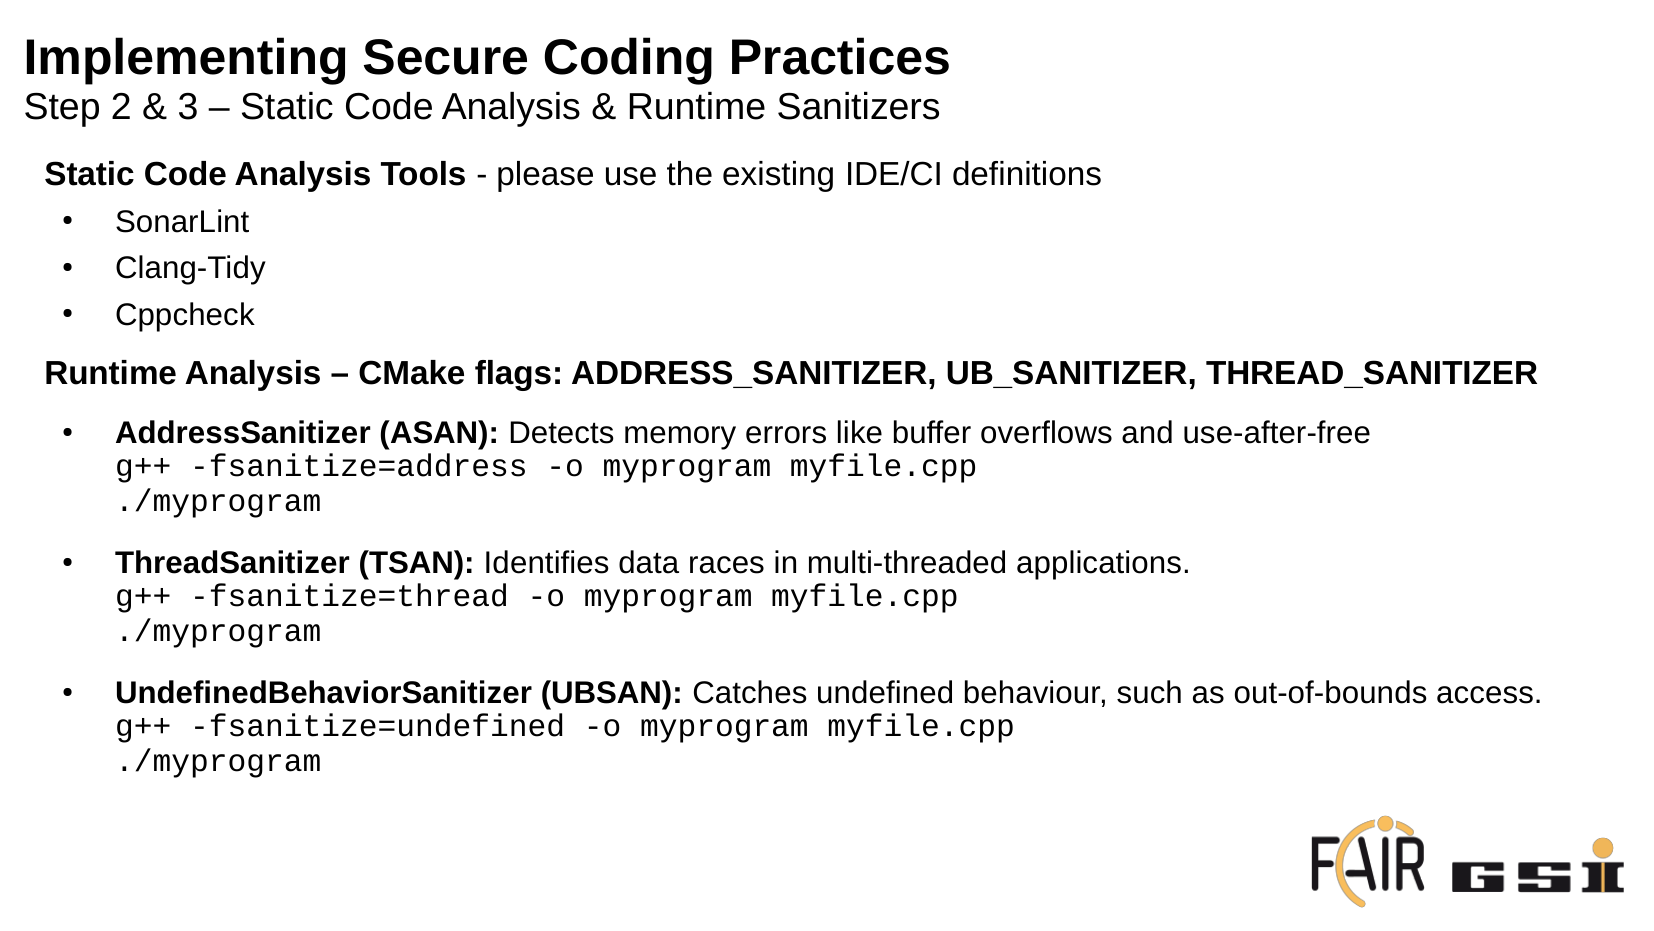

# Implementing Secure Coding Practices Step 2 & 3 – Static Code Analysis & Runtime Sanitizers
Static Code Analysis Tools - please use the existing IDE/CI definitions
SonarLint
Clang-Tidy
Cppcheck
Runtime Analysis – CMake flags: ADDRESS_SANITIZER, UB_SANITIZER, THREAD_SANITIZER
AddressSanitizer (ASAN): Detects memory errors like buffer overflows and use-after-free
g++ -fsanitize=address -o myprogram myfile.cpp
./myprogram
ThreadSanitizer (TSAN): Identifies data races in multi-threaded applications.
g++ -fsanitize=thread -o myprogram myfile.cpp
./myprogram
UndefinedBehaviorSanitizer (UBSAN): Catches undefined behaviour, such as out-of-bounds access.
g++ -fsanitize=undefined -o myprogram myfile.cpp
./myprogram